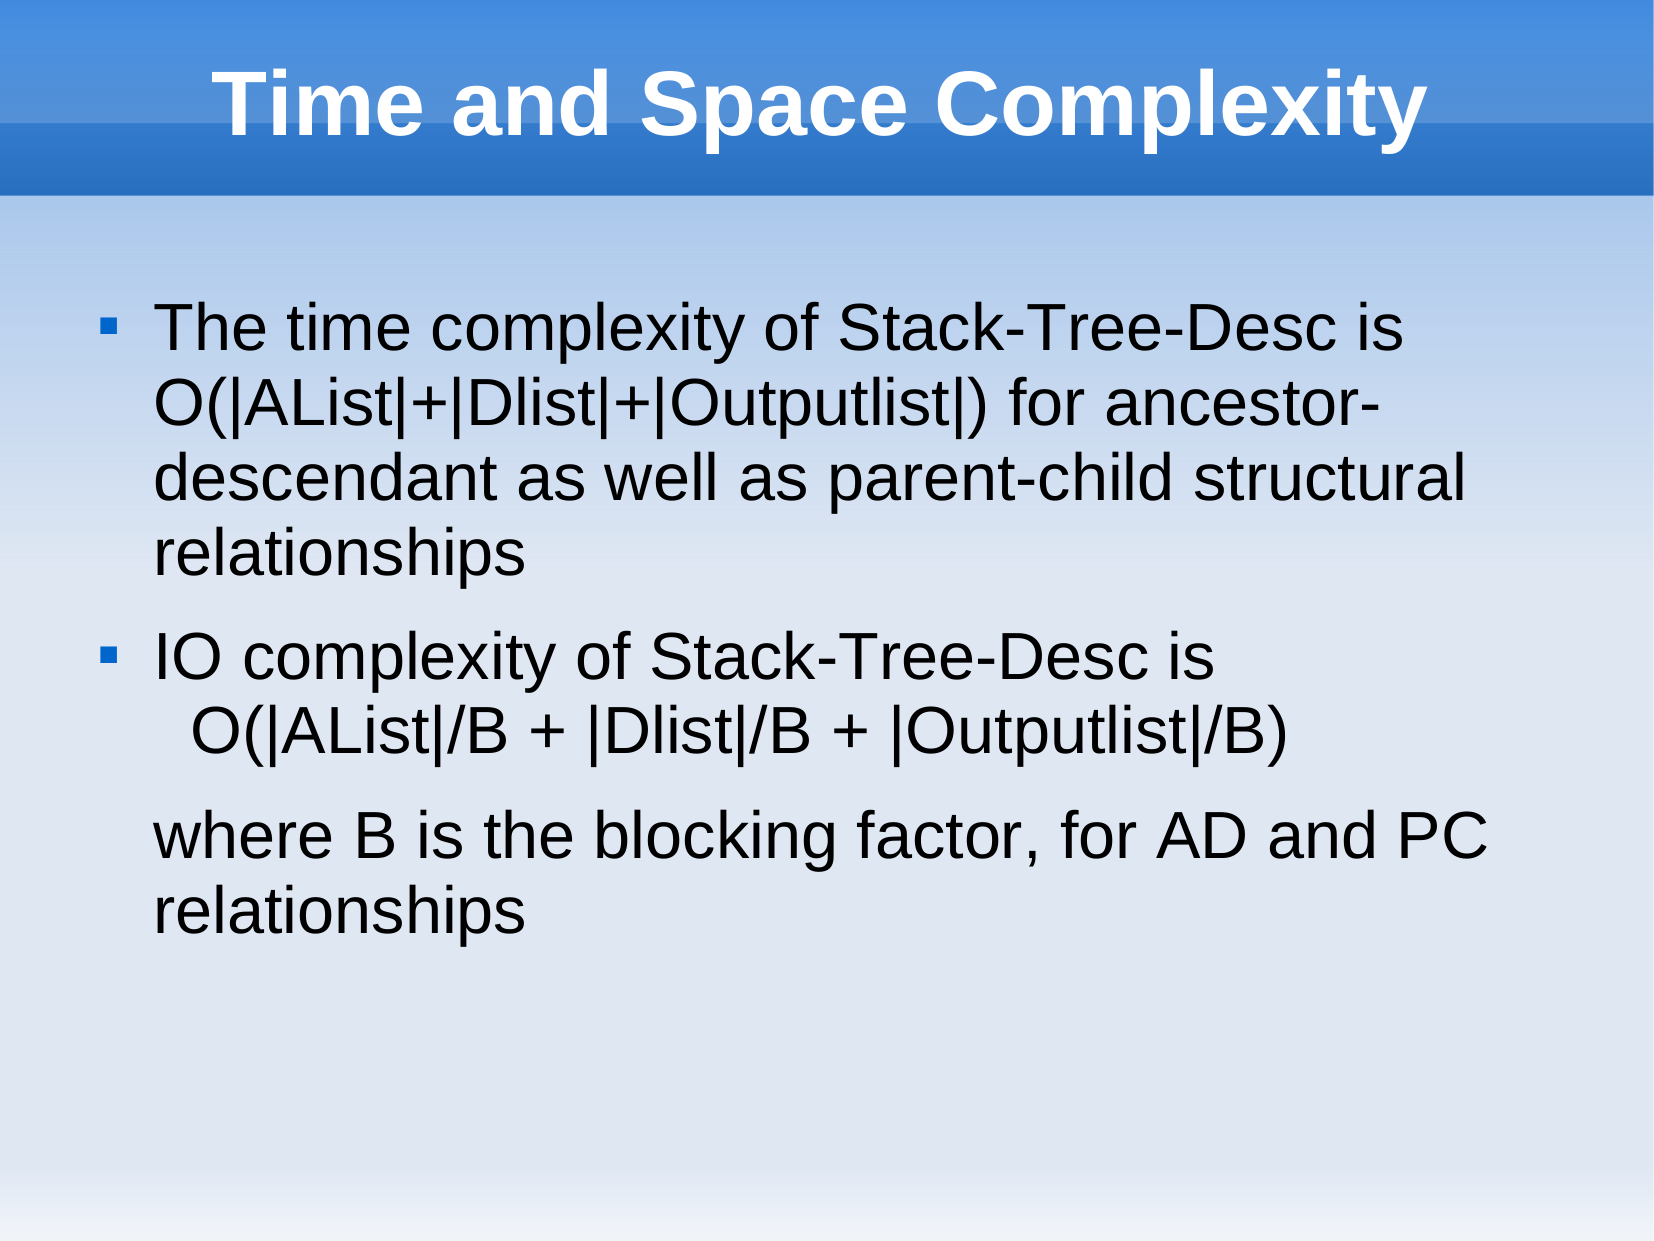

# Time and Space Complexity
The time complexity of Stack-Tree-Desc is
O(|AList|+|Dlist|+|Outputlist|) for ancestor-descendant as well as parent-child structural relationships
IO complexity of Stack-Tree-Desc is
 O(|AList|/B + |Dlist|/B + |Outputlist|/B)
where B is the blocking factor, for AD and PC relationships